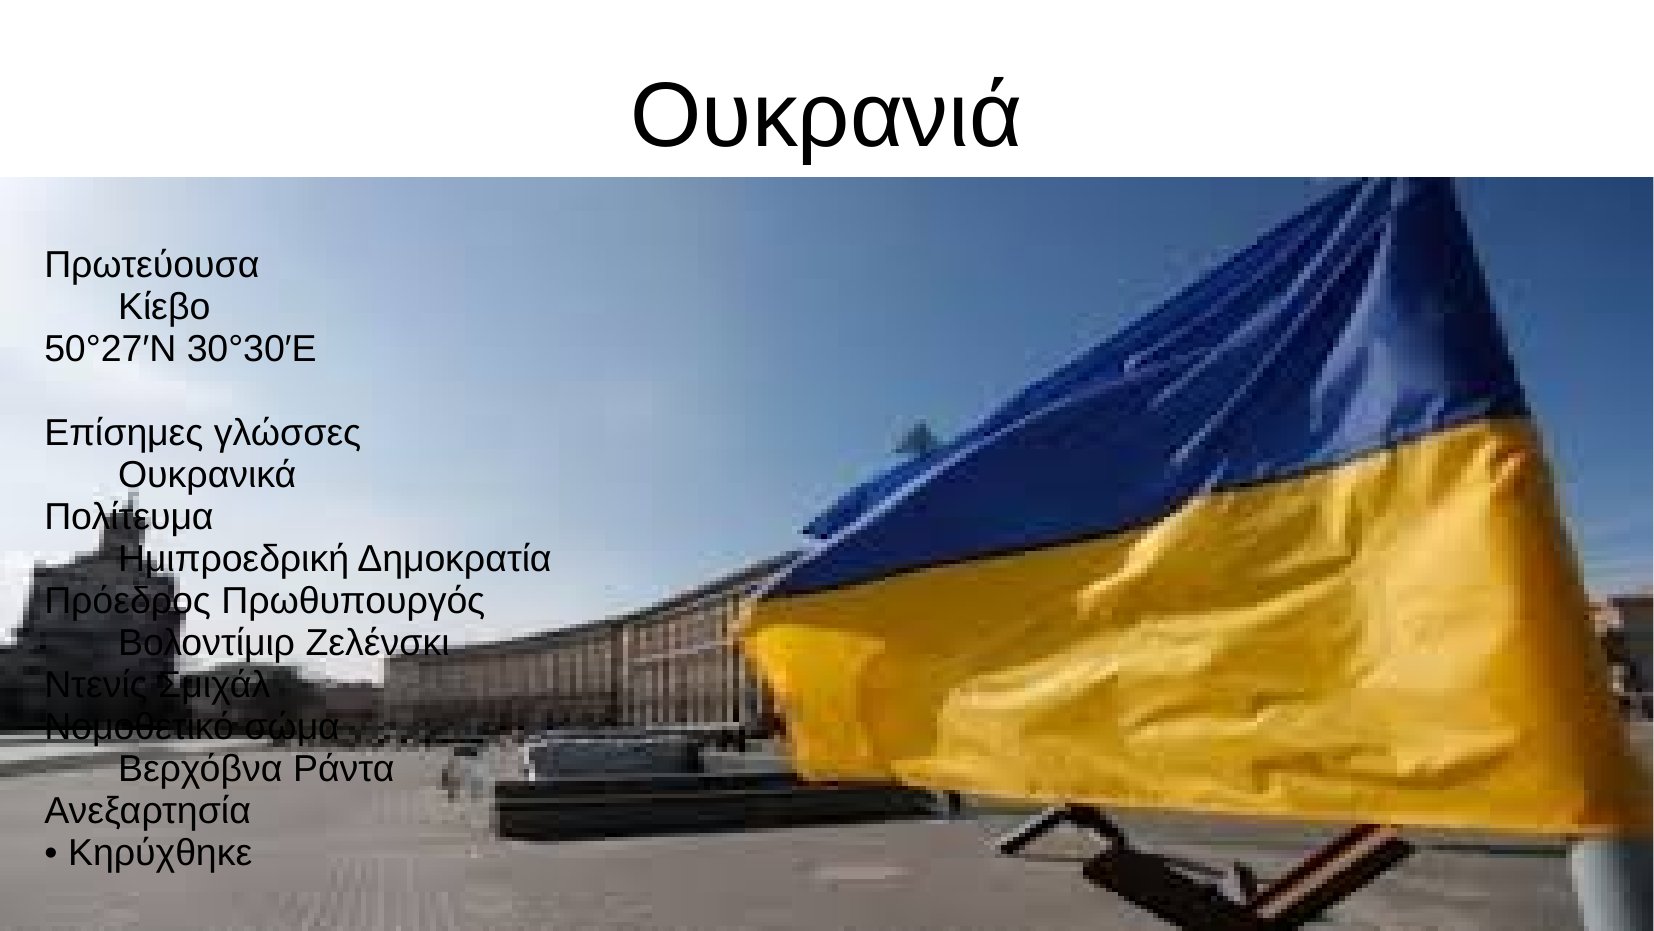

# Ουκρανιά
Πρωτεύουσα
	Κίεβο
50°27′N 30°30′E
Επίσημες γλώσσες
	Ουκρανικά
Πολίτευμα
	Ημιπροεδρική Δημοκρατία
Πρόεδρος Πρωθυπουργός
	Βολοντίμιρ Ζελένσκι
Ντενίς Σμιχάλ
Νομοθετικό σώμα
	Βερχόβνα Ράντα
Ανεξαρτησία
• Κηρύχθηκε